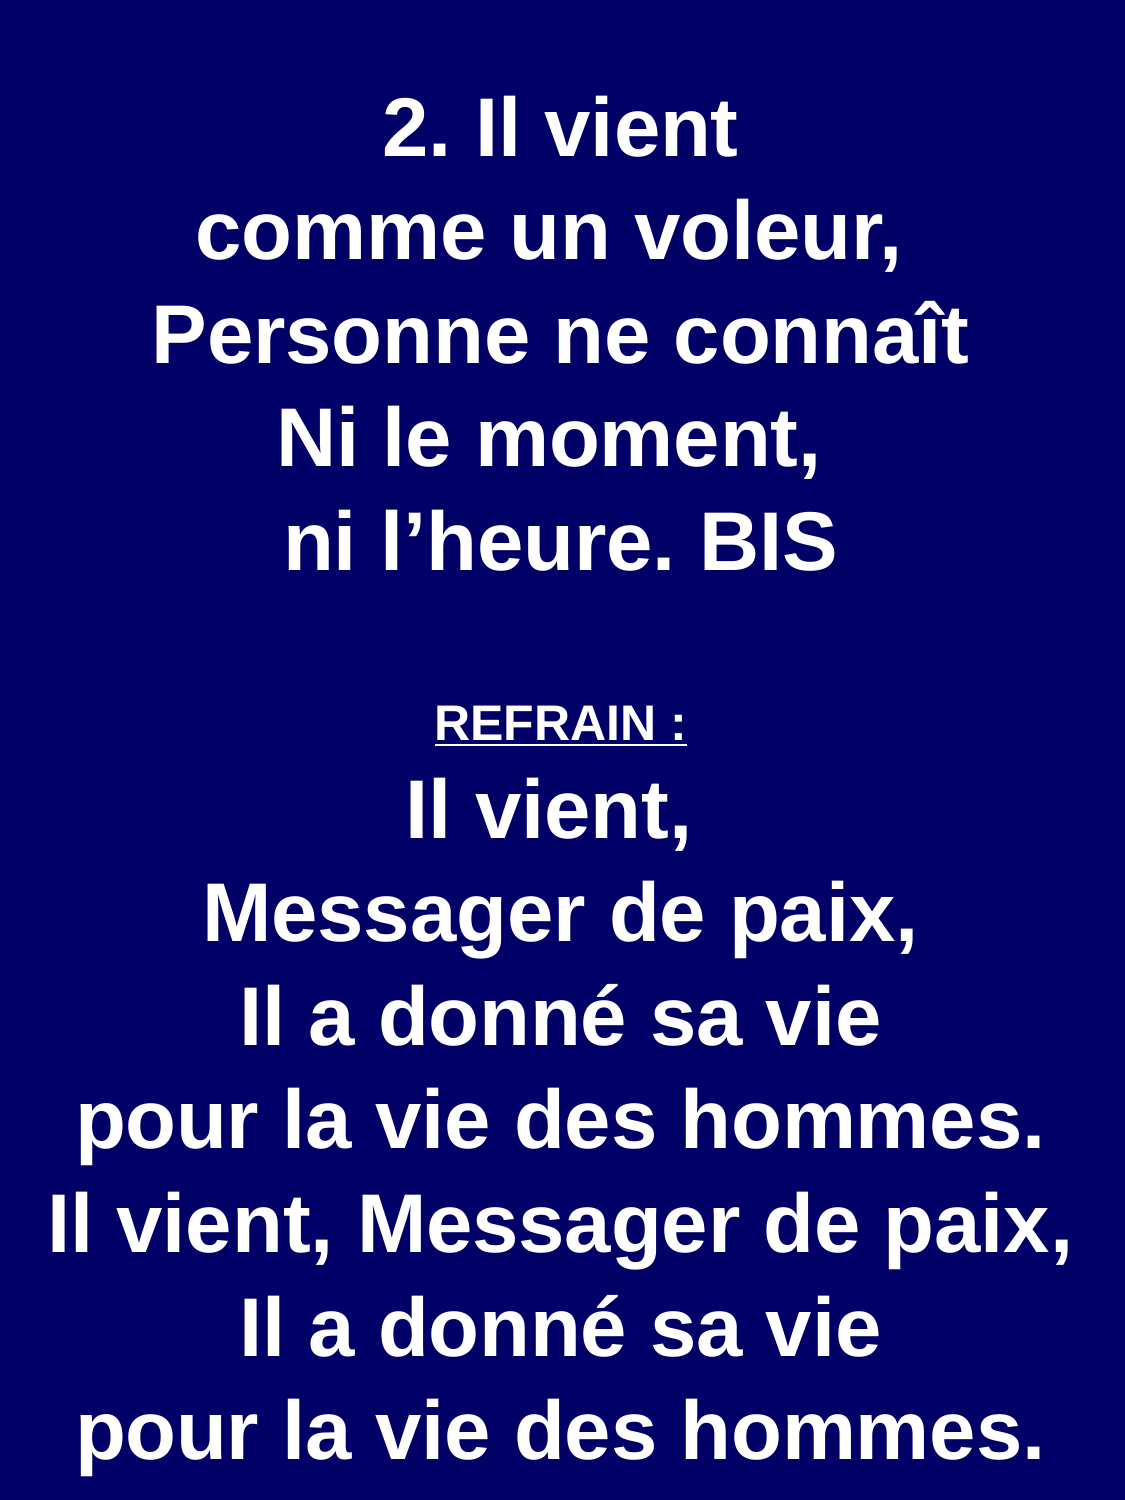

2. Il vient
comme un voleur,
Personne ne connaît
Ni le moment,
ni l’heure. BIS
REFRAIN :
Il vient,
Messager de paix,
Il a donné sa vie
pour la vie des hommes.
Il vient, Messager de paix,
Il a donné sa vie
pour la vie des hommes.